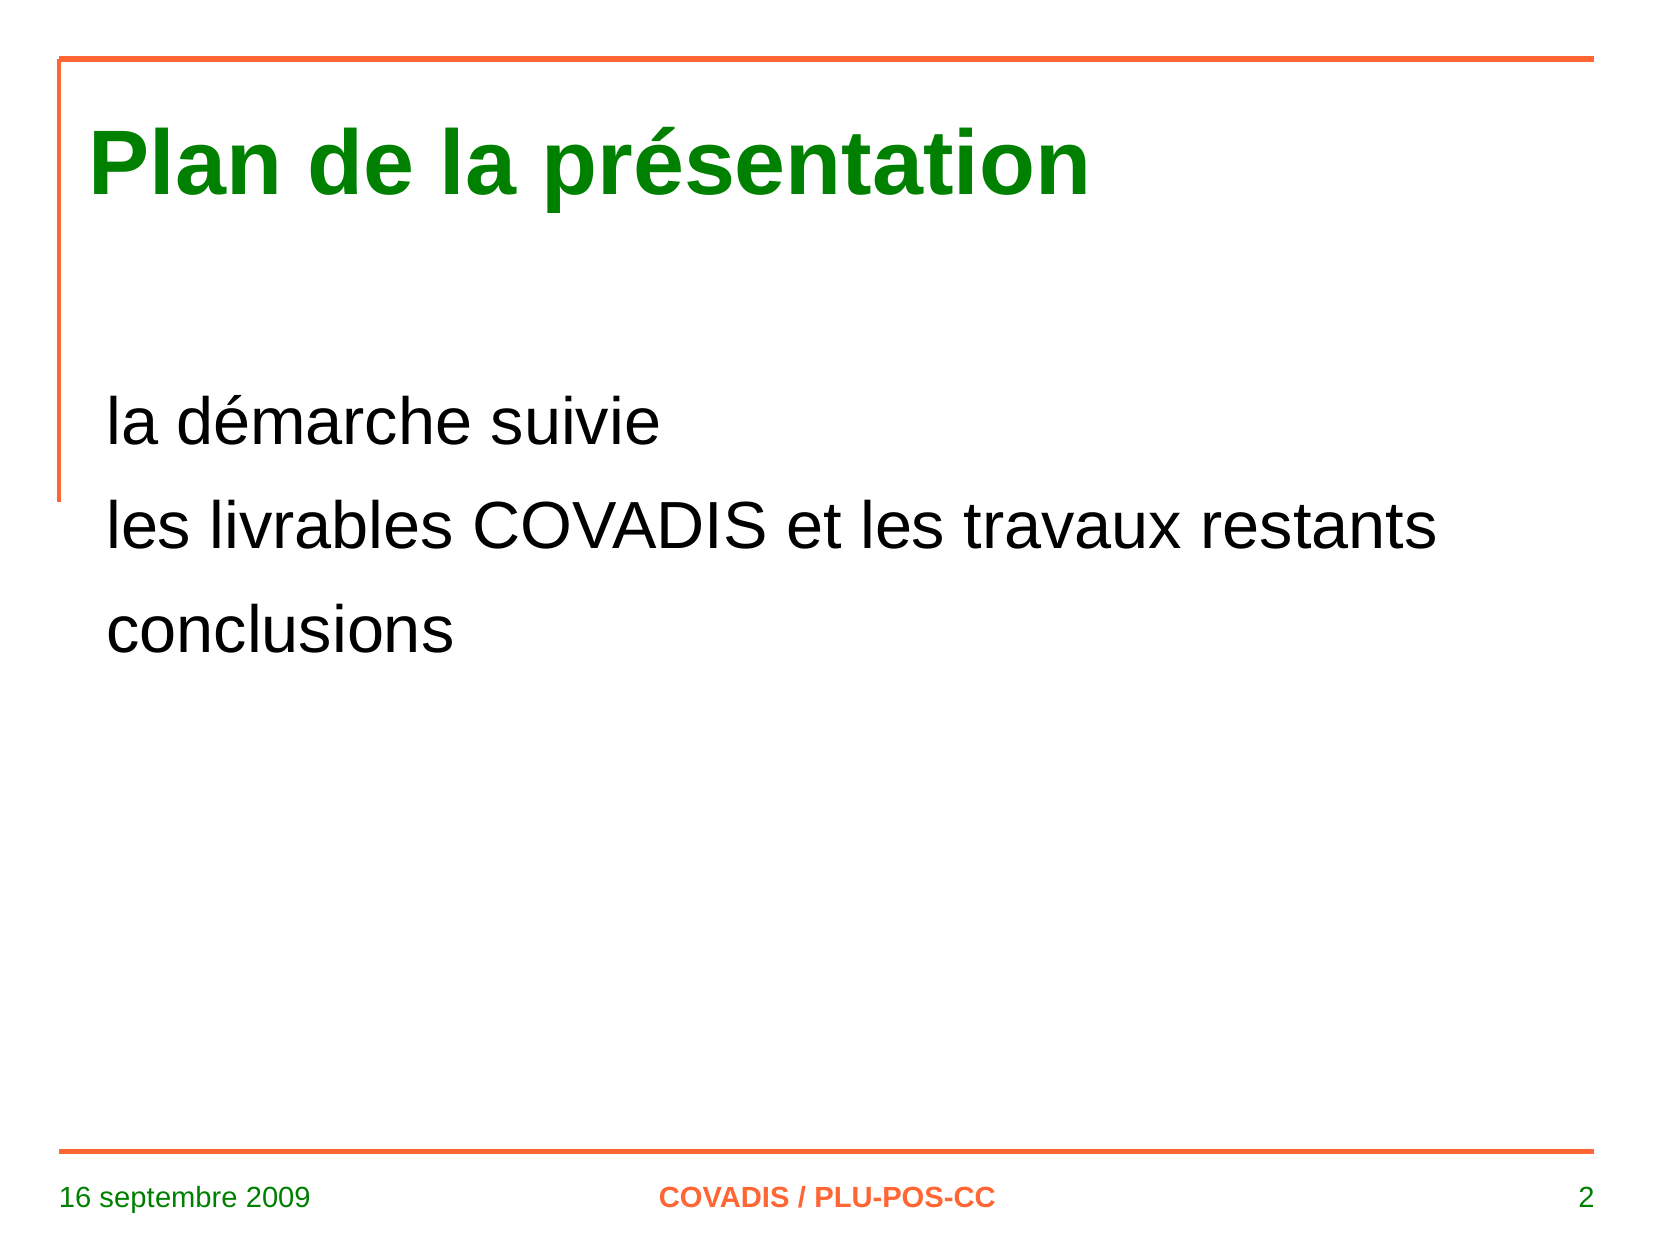

# Plan de la présentation
la démarche suivie
les livrables COVADIS et les travaux restants
conclusions
16 septembre 2009
COVADIS / PLU-POS-CC
2